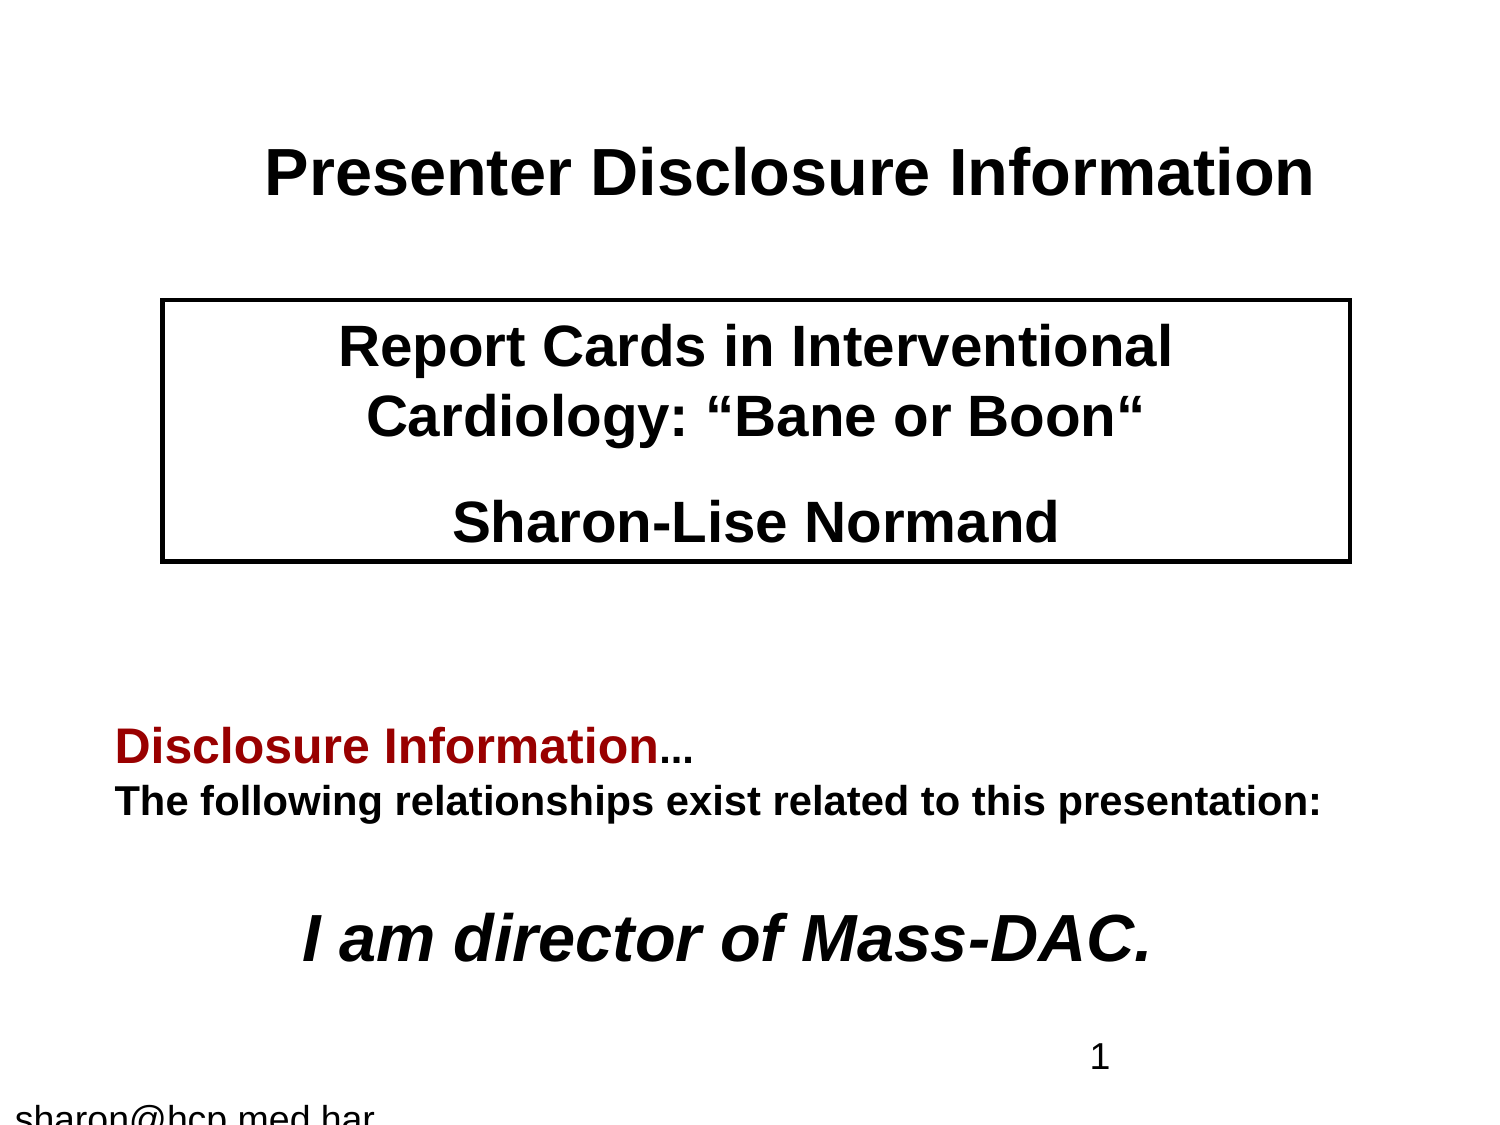

Presenter Disclosure Information
Report Cards in Interventional Cardiology: “Bane or Boon“
Sharon-Lise Normand
Disclosure Information...
The following relationships exist related to this presentation:
I am director of Mass-DAC.
1